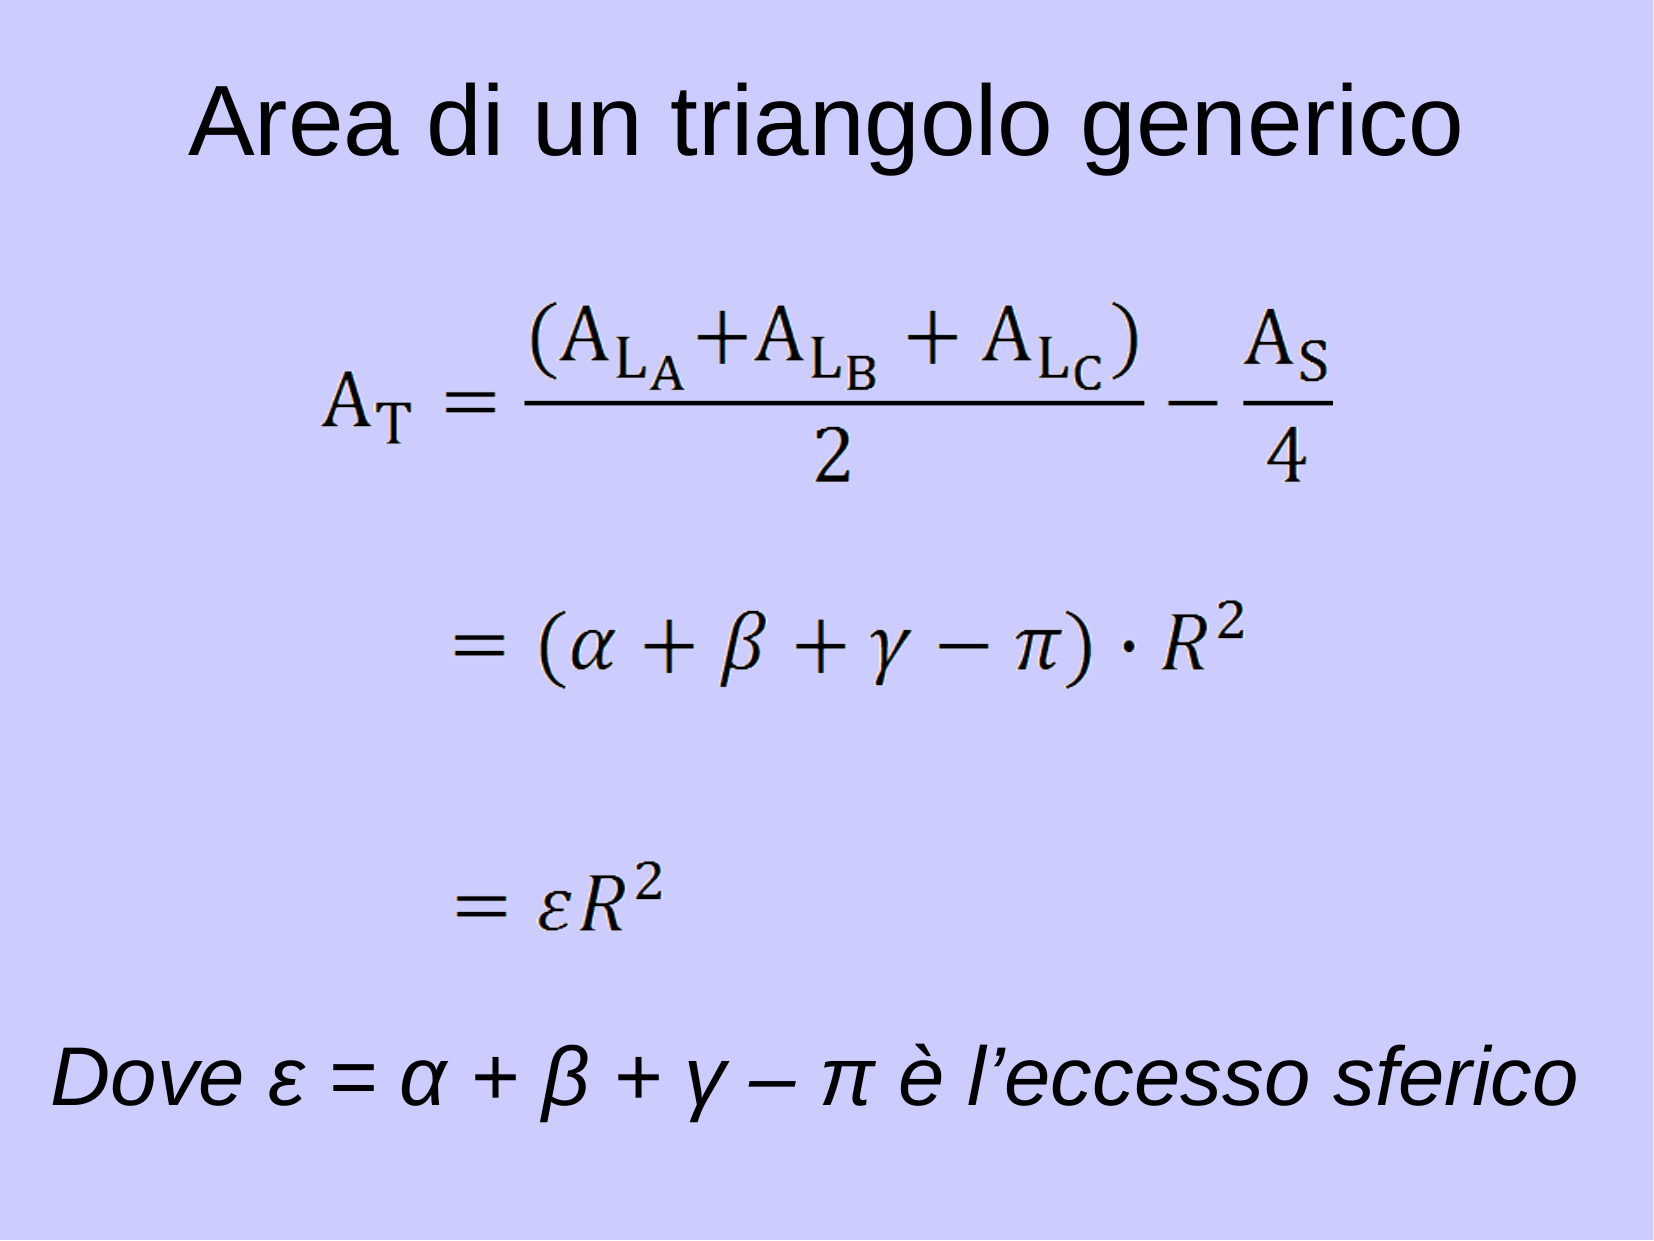

Area di un triangolo generico
Dove ε = α + β + γ – π è l’eccesso sferico